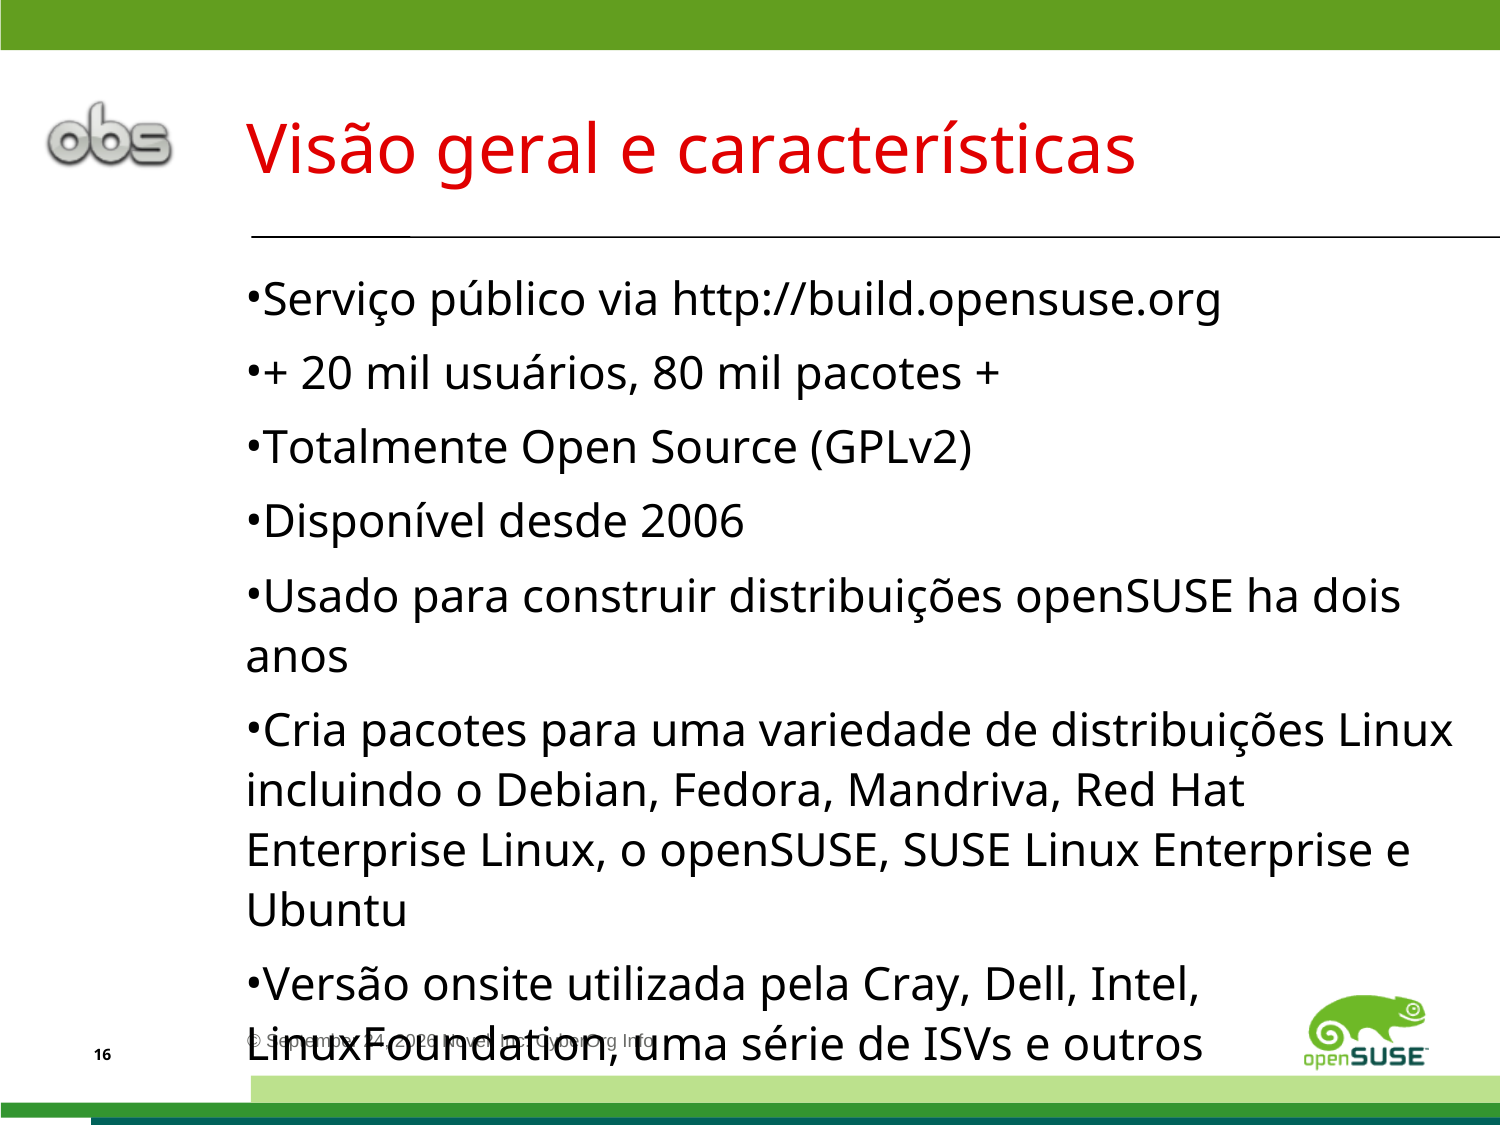

# Visão geral e características
Serviço público via http://build.opensuse.org
+ 20 mil usuários, 80 mil pacotes +
Totalmente Open Source (GPLv2)
Disponível desde 2006
Usado para construir distribuições openSUSE ha dois anos
Cria pacotes para uma variedade de distribuições Linux incluindo o Debian, Fedora, Mandriva, Red Hat Enterprise Linux, o openSUSE, SUSE Linux Enterprise e Ubuntu
Versão onsite utilizada pela Cray, Dell, Intel, LinuxFoundation, uma série de ISVs e outros